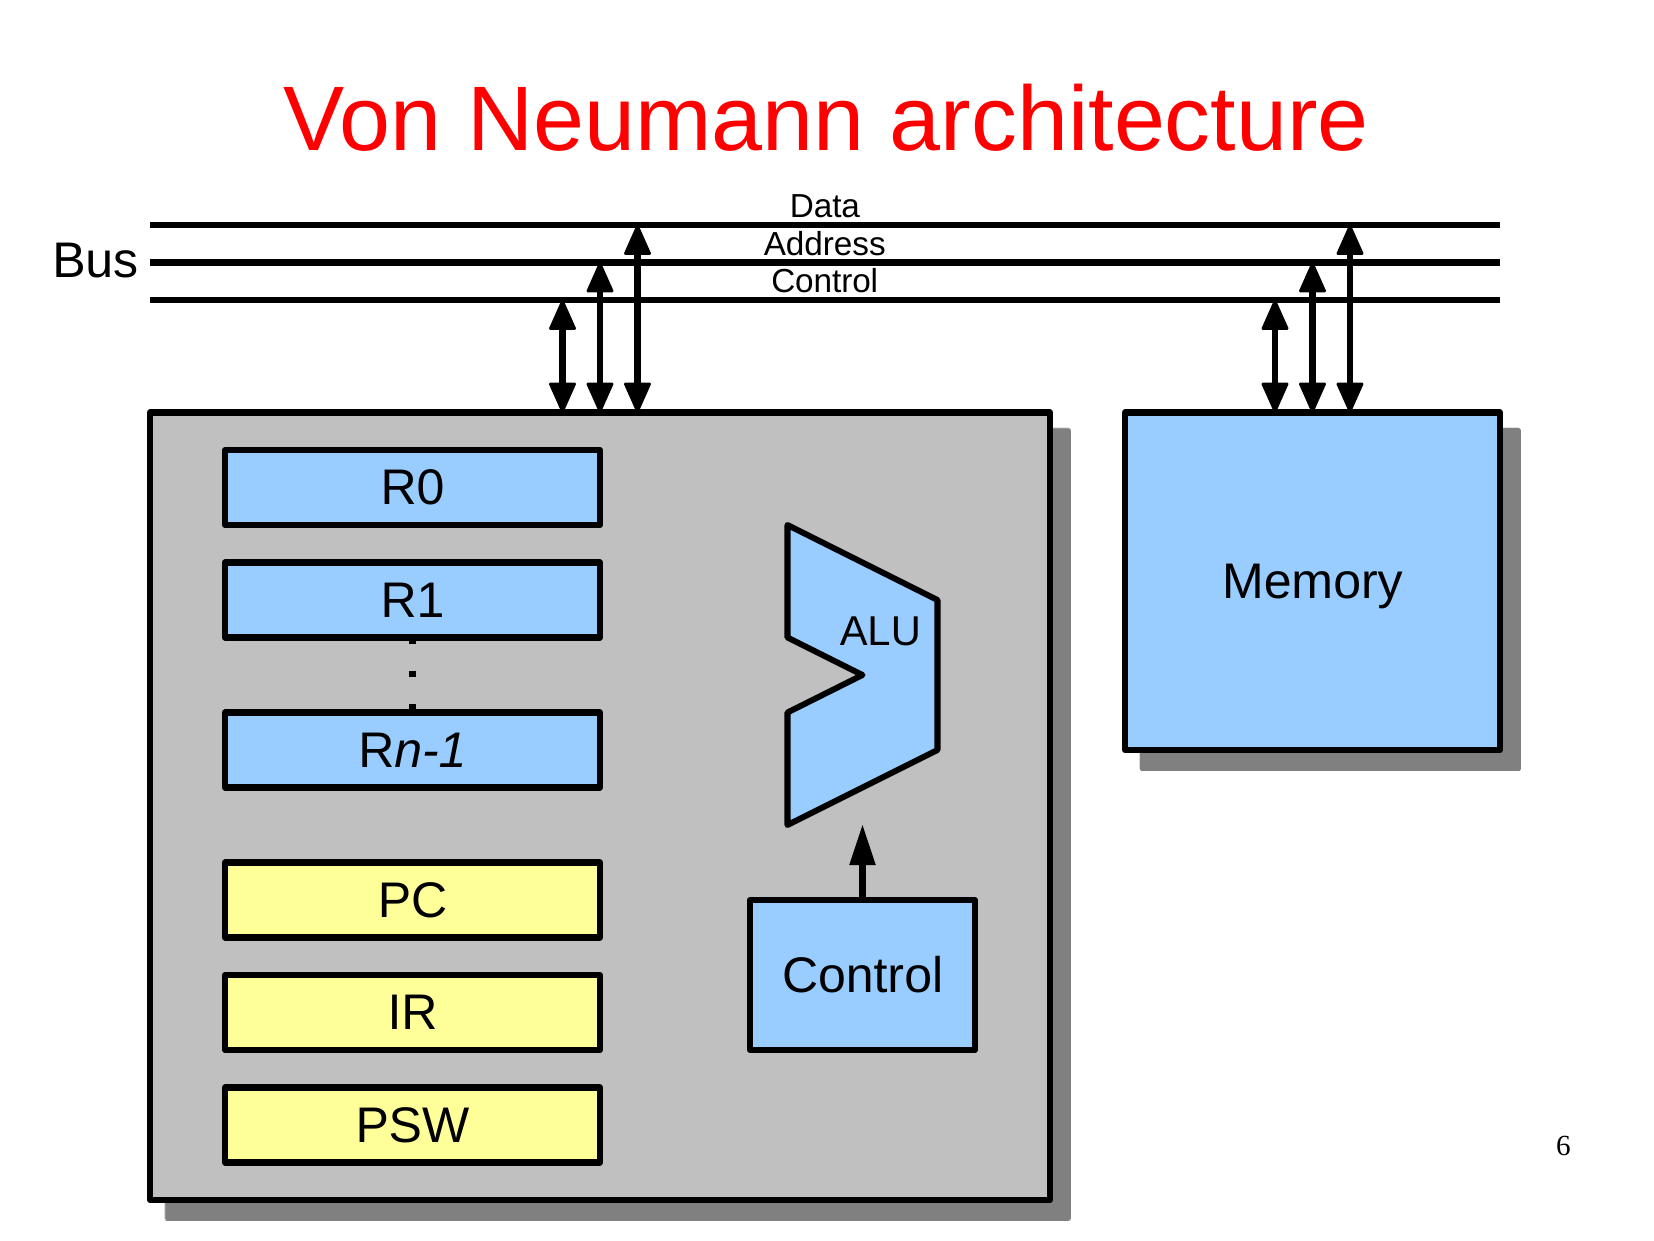

# Von Neumann architecture
Bus
Data
Address
Control
Memory
R0
R1
ALU
Rn-1
PC
Control
IR
PSW
Parallel Architectures
6